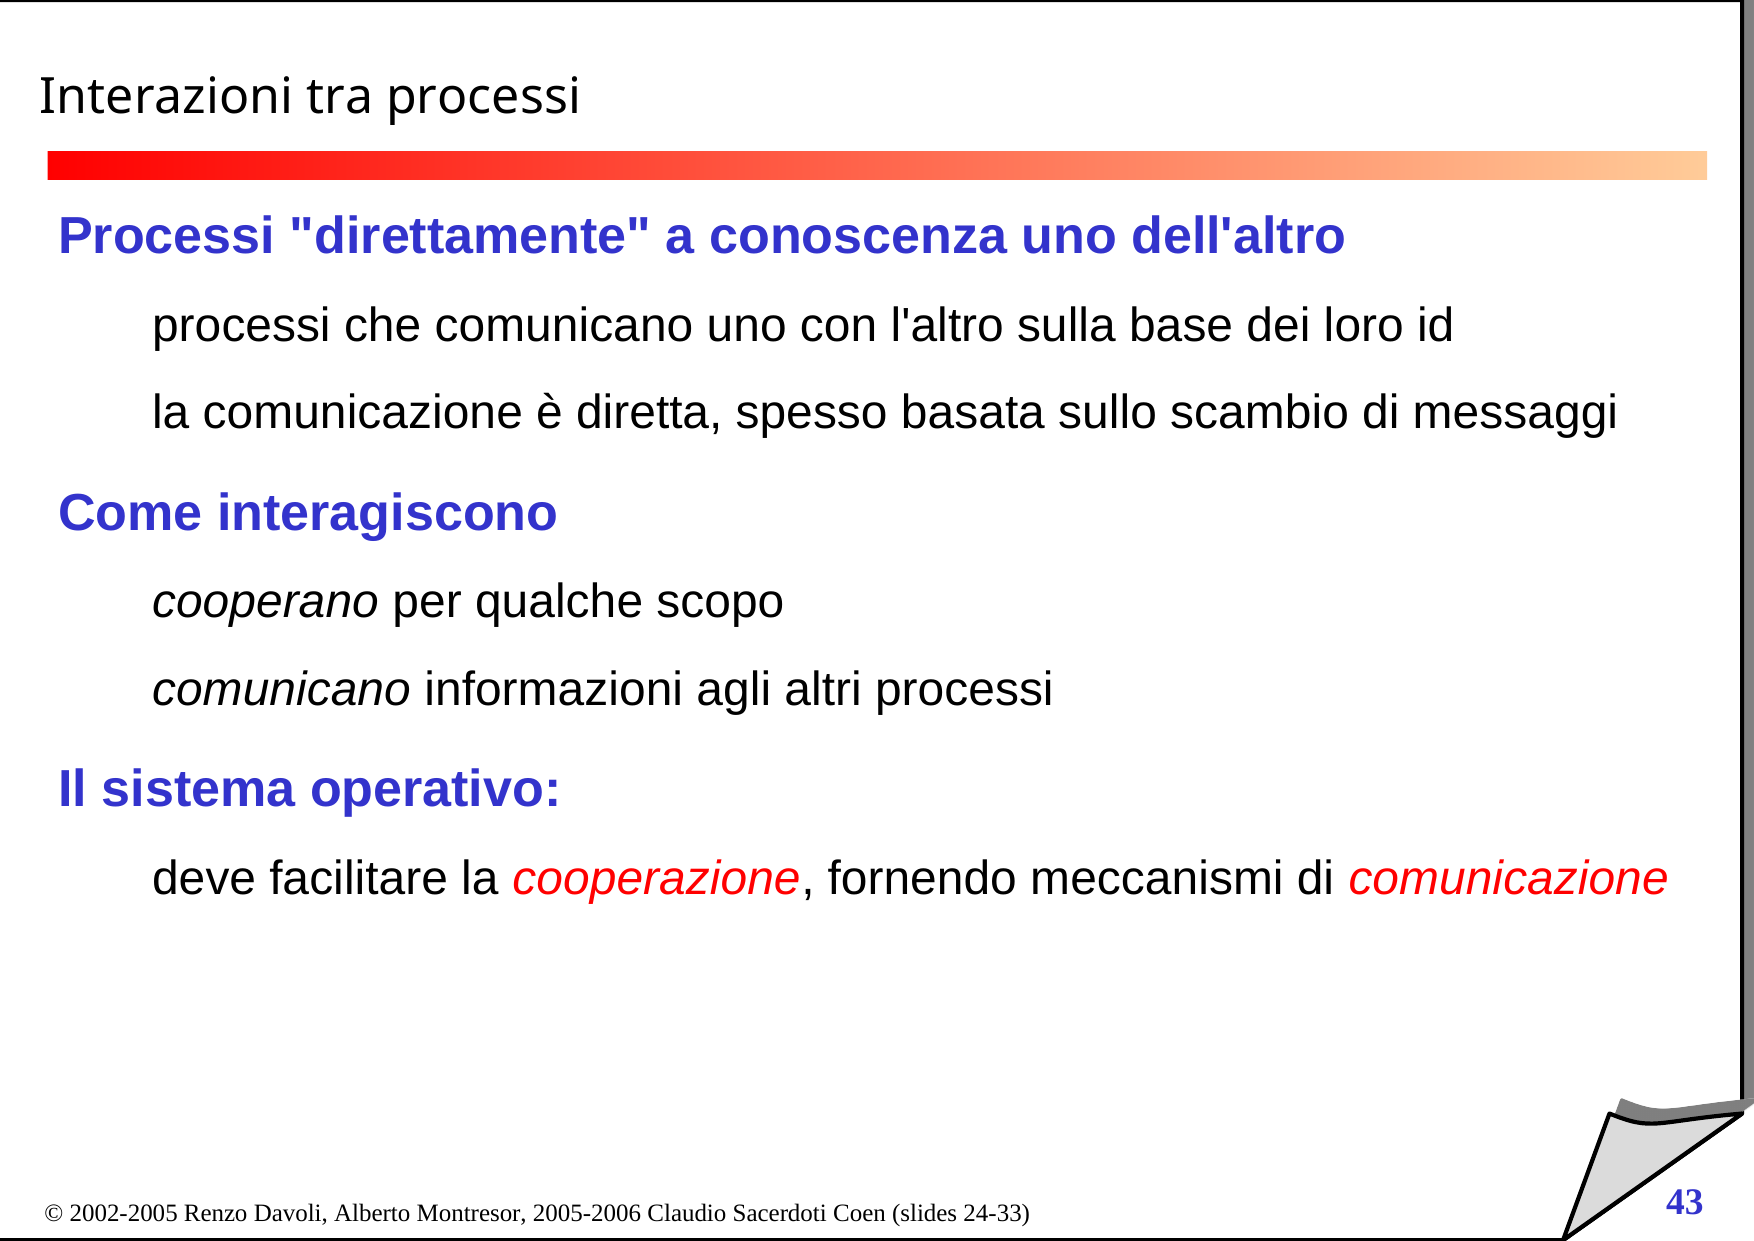

# Interazioni tra processi
Processi "direttamente" a conoscenza uno dell'altro
processi che comunicano uno con l'altro sulla base dei loro id
la comunicazione è diretta, spesso basata sullo scambio di messaggi
Come interagiscono
cooperano per qualche scopo
comunicano informazioni agli altri processi
Il sistema operativo:
deve facilitare la cooperazione, fornendo meccanismi di comunicazione